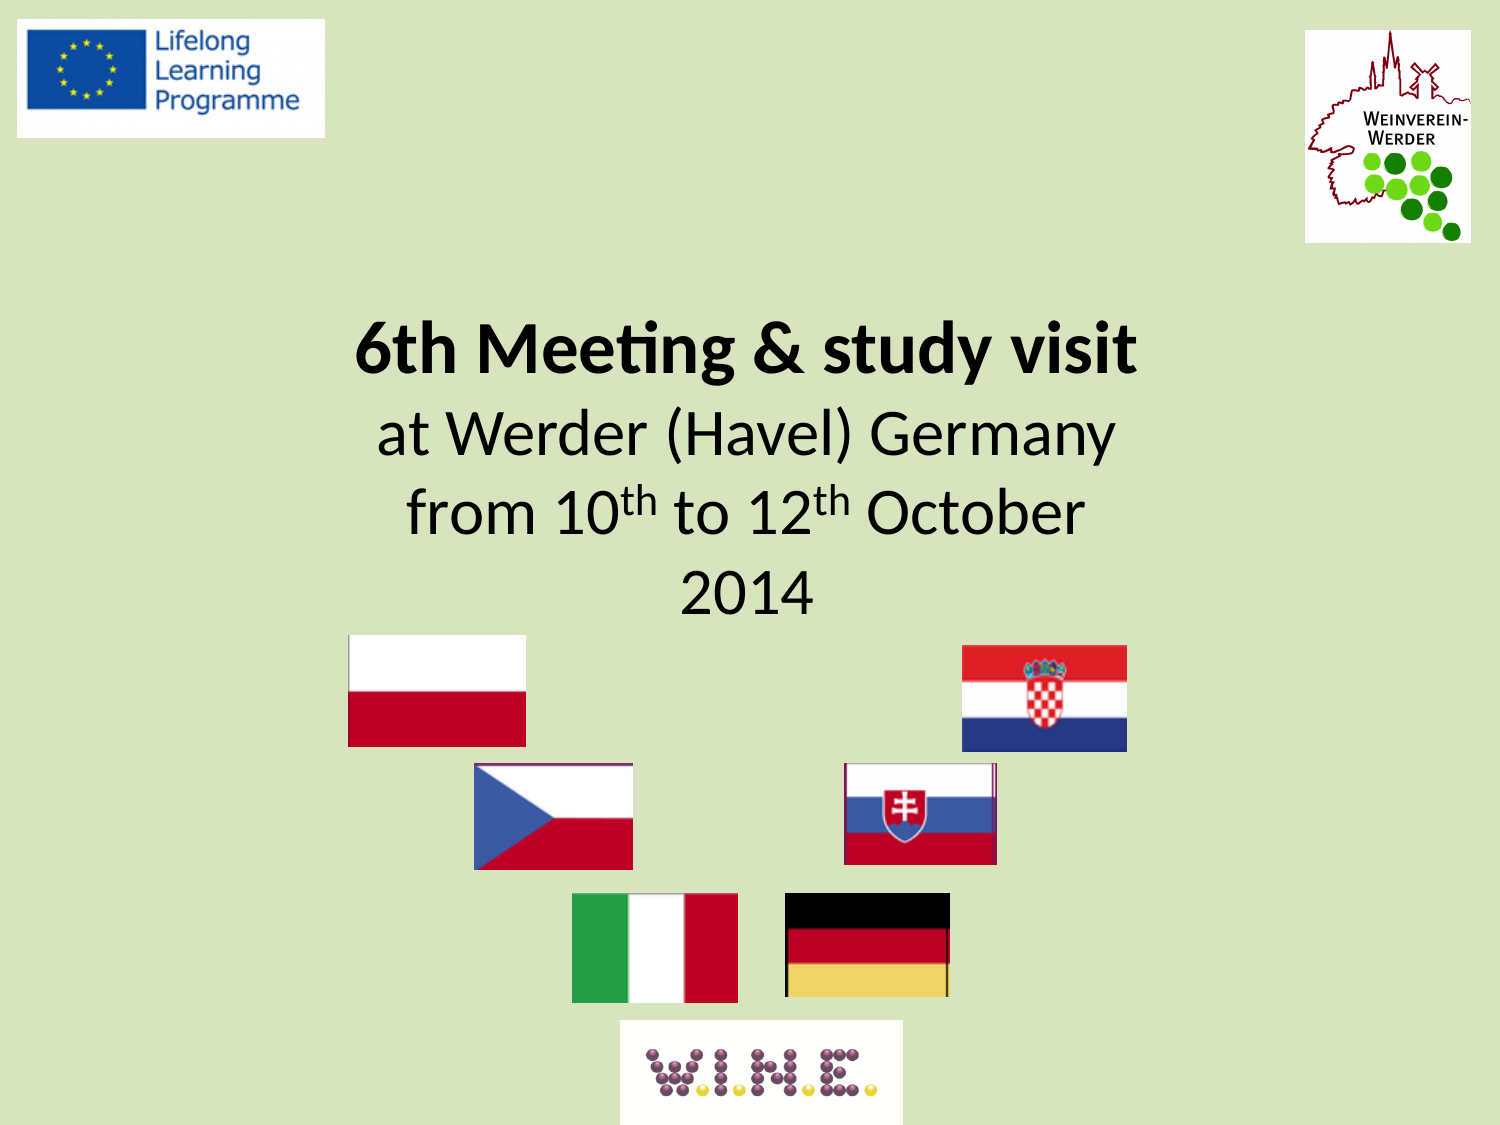

6th Meeting & study visit
at Werder (Havel) Germany
from 10th to 12th October 2014